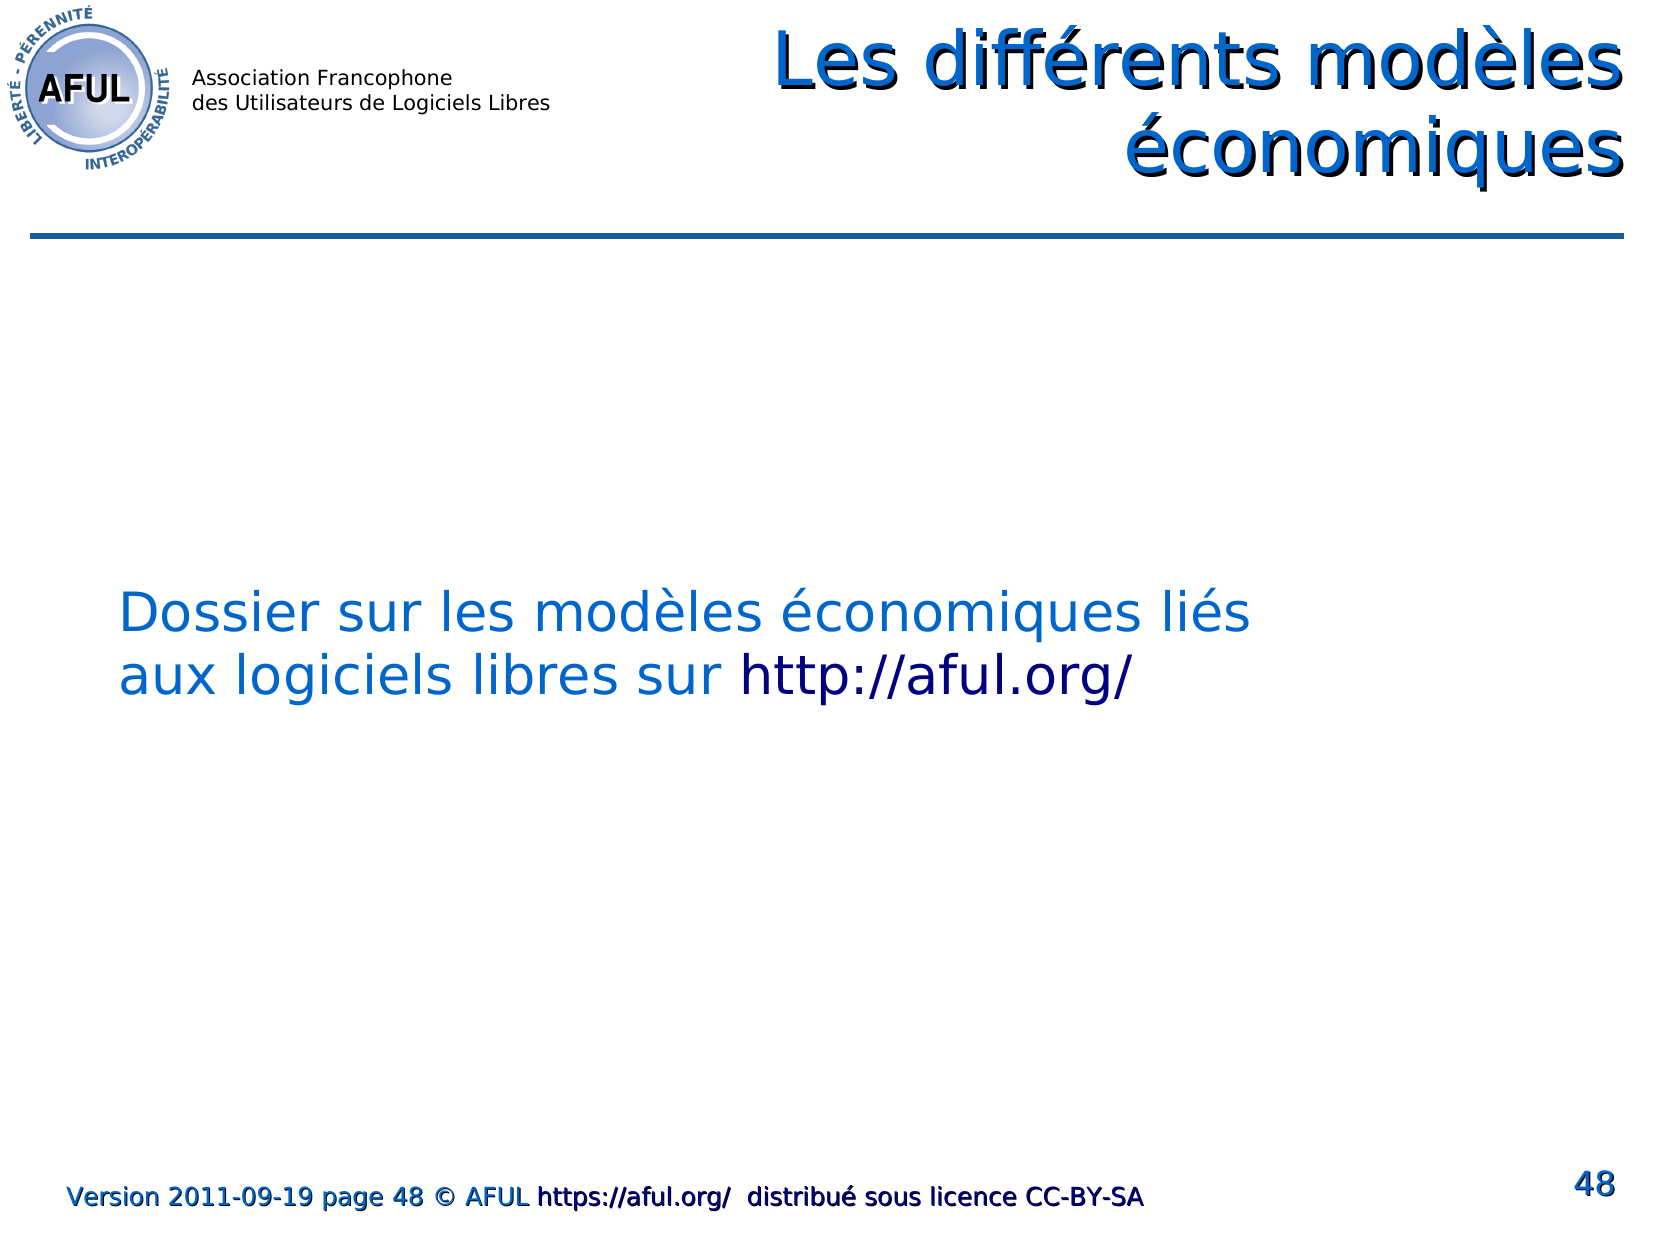

# Les différents modèles économiques
Dossier sur les modèles économiques liés
aux logiciels libres sur http://aful.org/